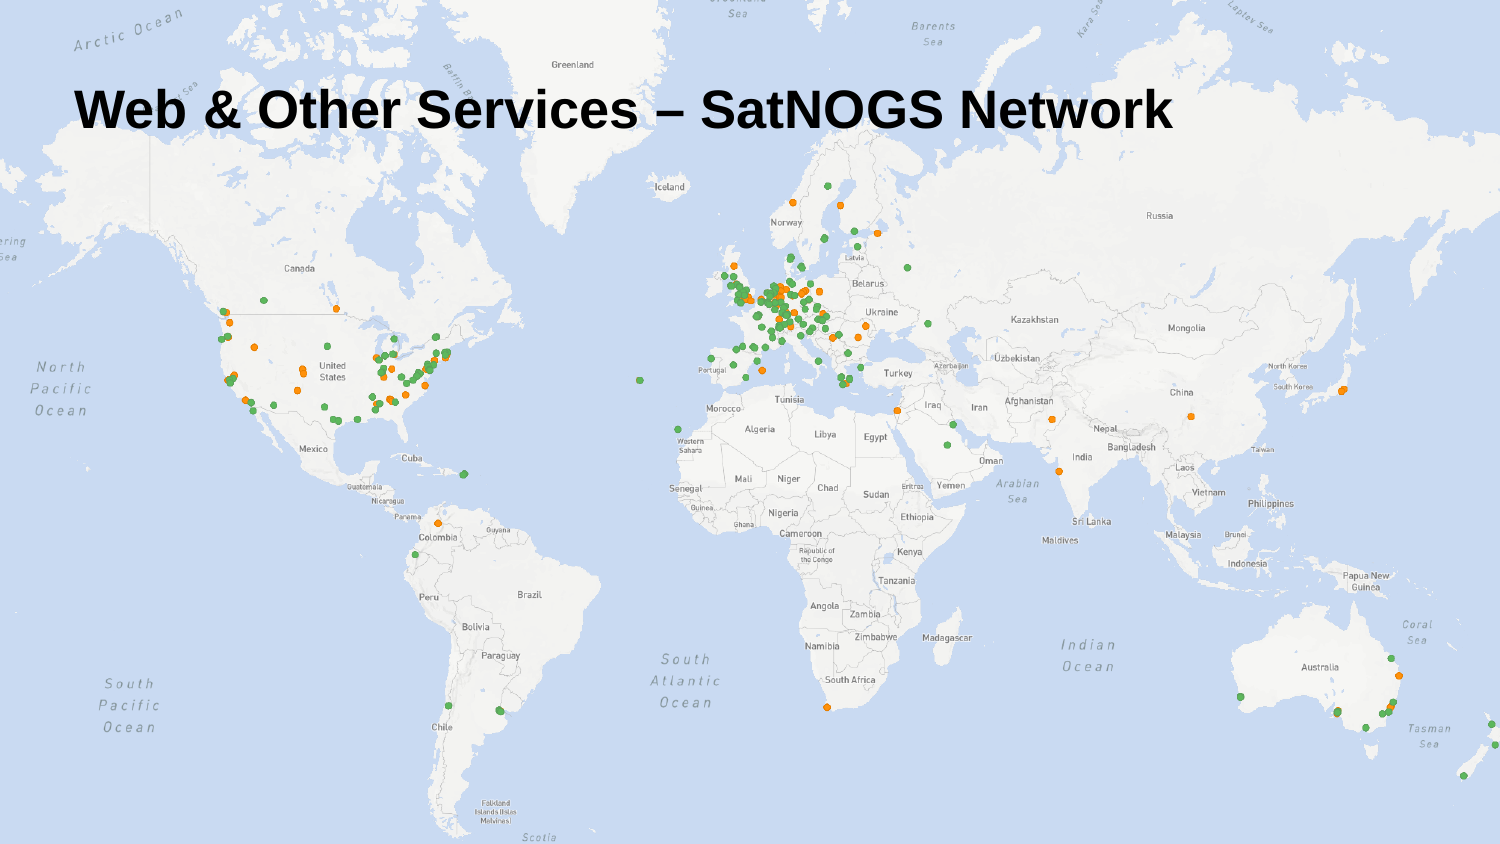

# Web & Other Services – SatNOGS Network